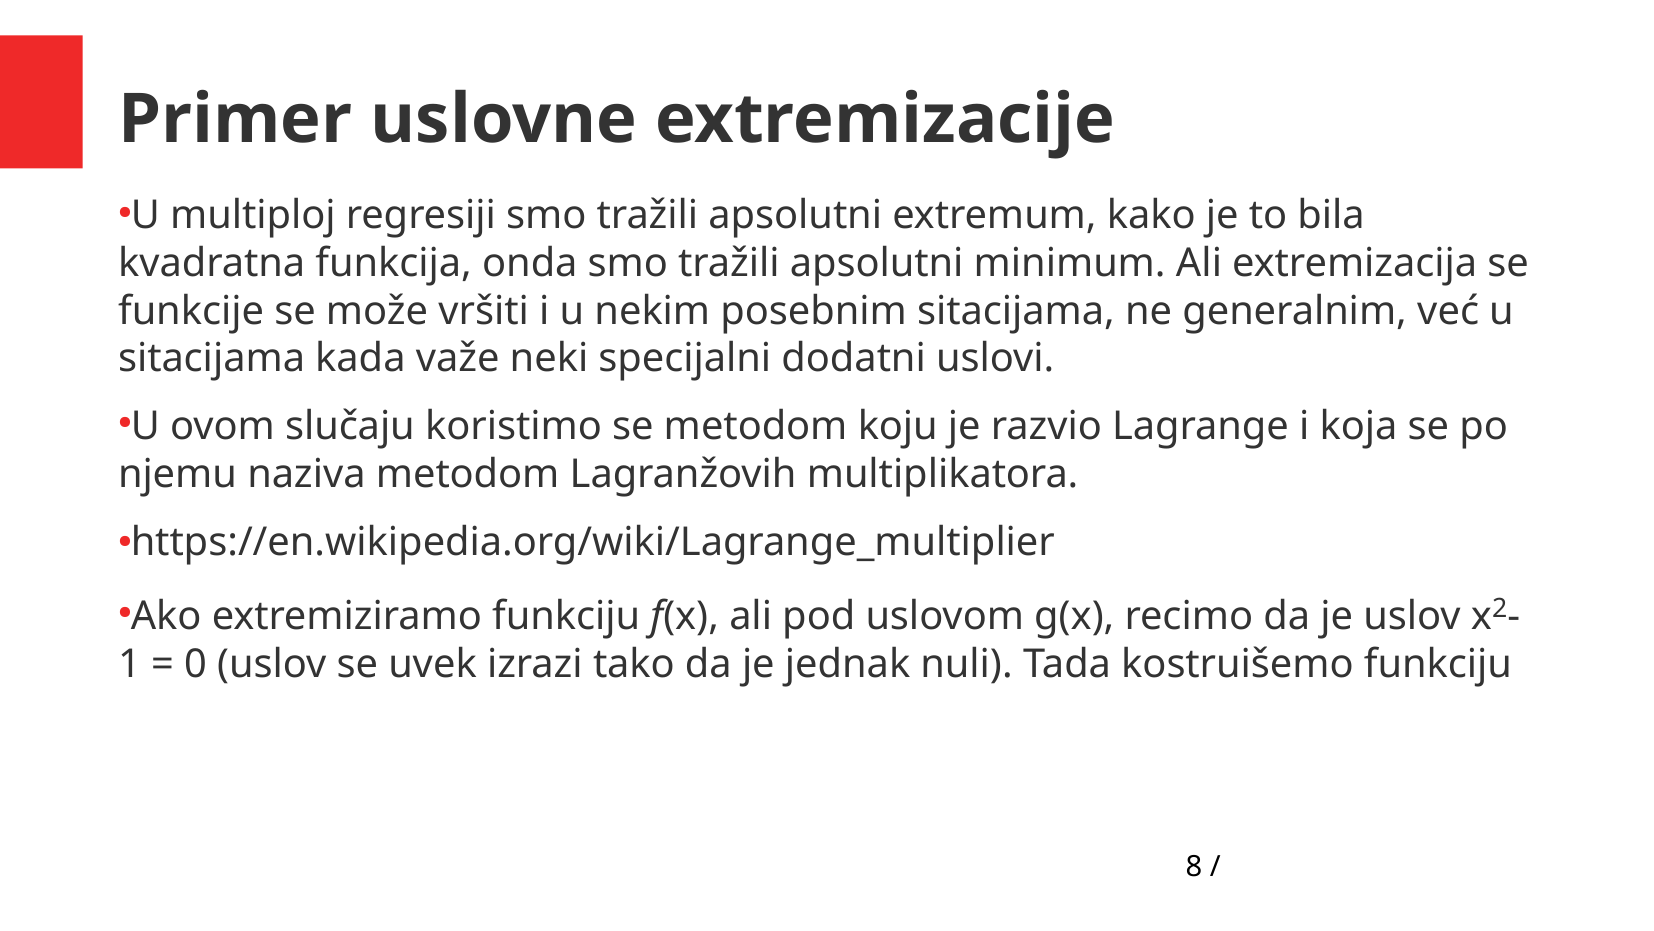

# Primer uslovne extremizacije
U multiploj regresiji smo tražili apsolutni extremum, kako je to bila kvadratna funkcija, onda smo tražili apsolutni minimum. Ali extremizacija se funkcije se može vršiti i u nekim posebnim sitacijama, ne generalnim, već u sitacijama kada važe neki specijalni dodatni uslovi.
U ovom slučaju koristimo se metodom koju je razvio Lagrange i koja se po njemu naziva metodom Lagranžovih multiplikatora.
https://en.wikipedia.org/wiki/Lagrange_multiplier
Ako extremiziramo funkciju f(x), ali pod uslovom g(x), recimo da je uslov x2-1 = 0 (uslov se uvek izrazi tako da je jednak nuli). Tada kostruišemo funkciju